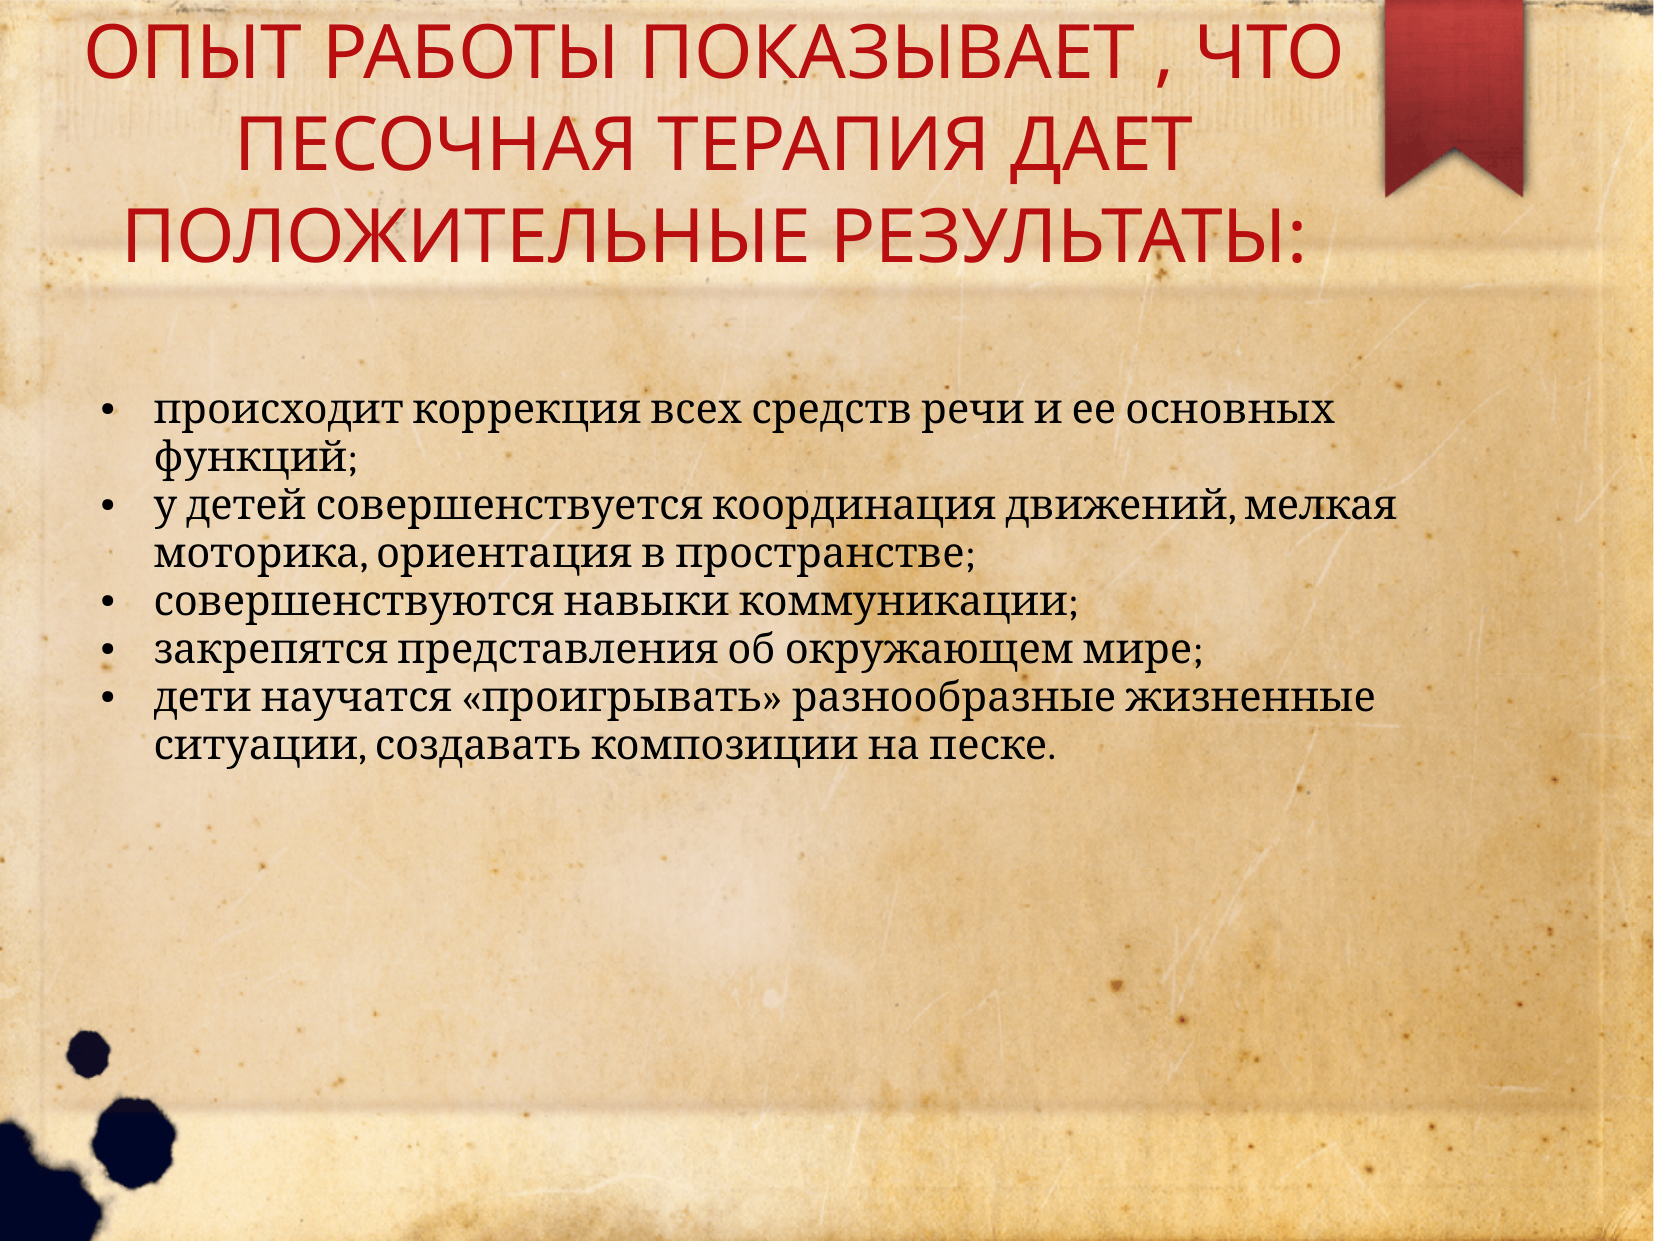

# ОПЫТ РАБОТЫ ПОКАЗЫВАЕТ , ЧТО ПЕСОЧНАЯ ТЕРАПИЯ ДАЕТ ПОЛОЖИТЕЛЬНЫЕ РЕЗУЛЬТАТЫ:
происходит коррекция всех средств речи и ее основных функций;
у детей совершенствуется координация движений, мелкая моторика, ориентация в пространстве;
совершенствуются навыки коммуникации;
закрепятся представления об окружающем мире;
дети научатся «проигрывать» разнообразные жизненные ситуации, создавать композиции на песке.